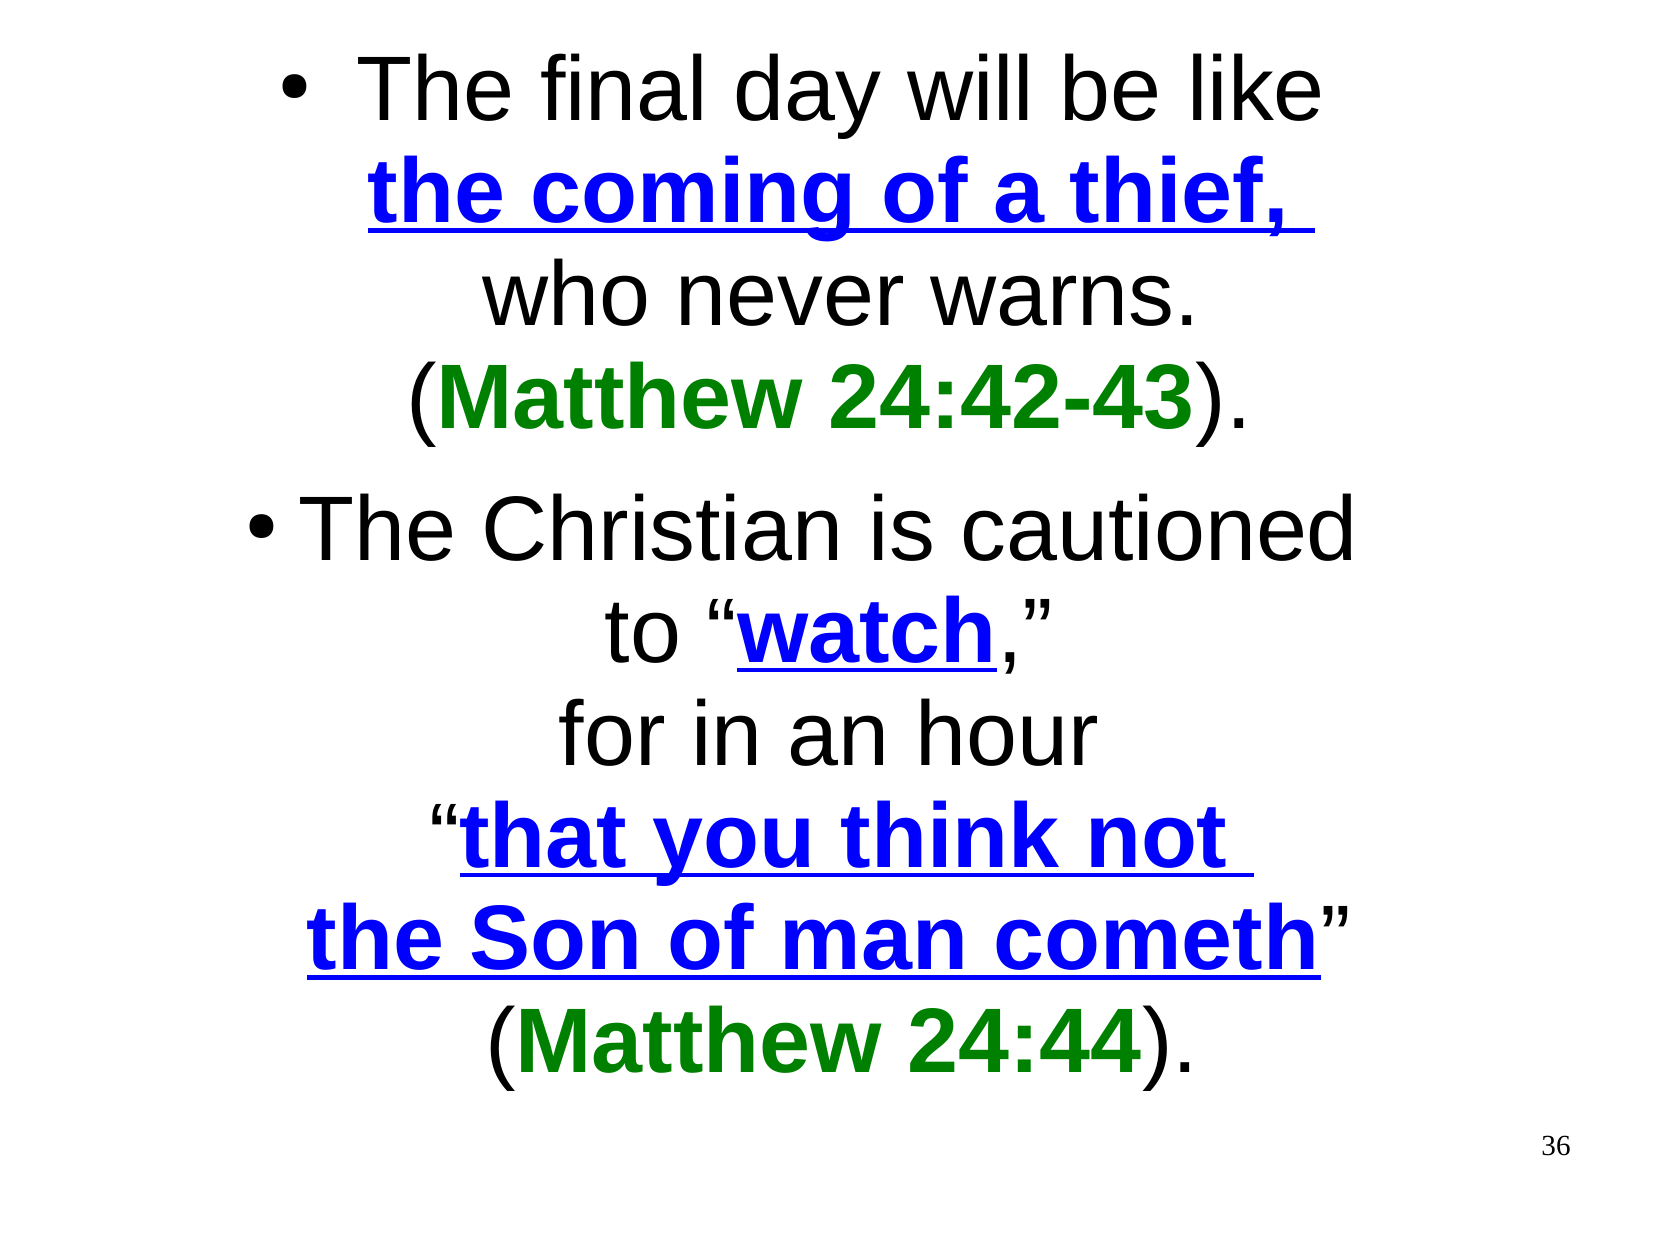

# The final day will be like the coming of a thief, who never warns. (Matthew 24:42-43).
The Christian is cautioned
to “watch,”
for in an hour
“that you think not
the Son of man cometh”
(Matthew 24:44).
36